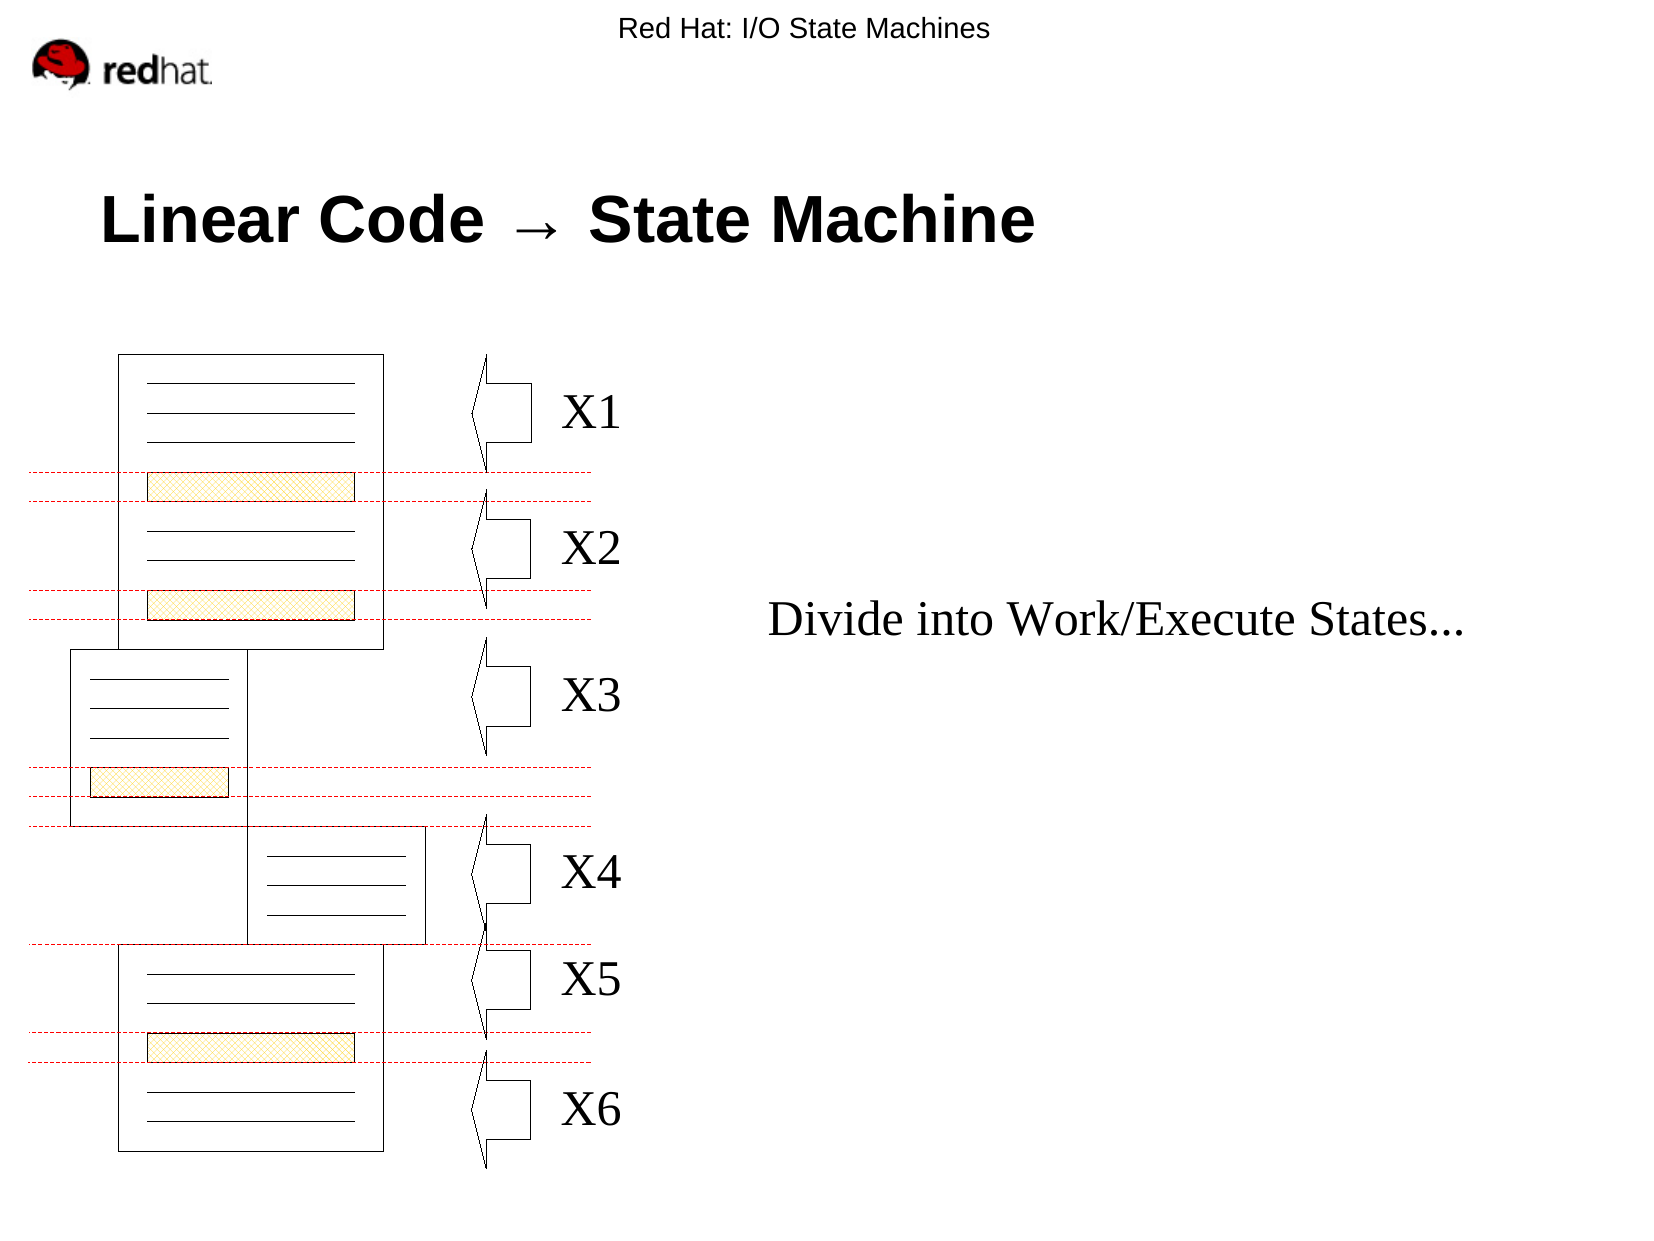

# Linear Code → State Machine
X1
X2
Divide into Work/Execute States...
X3
X4
X5
X6